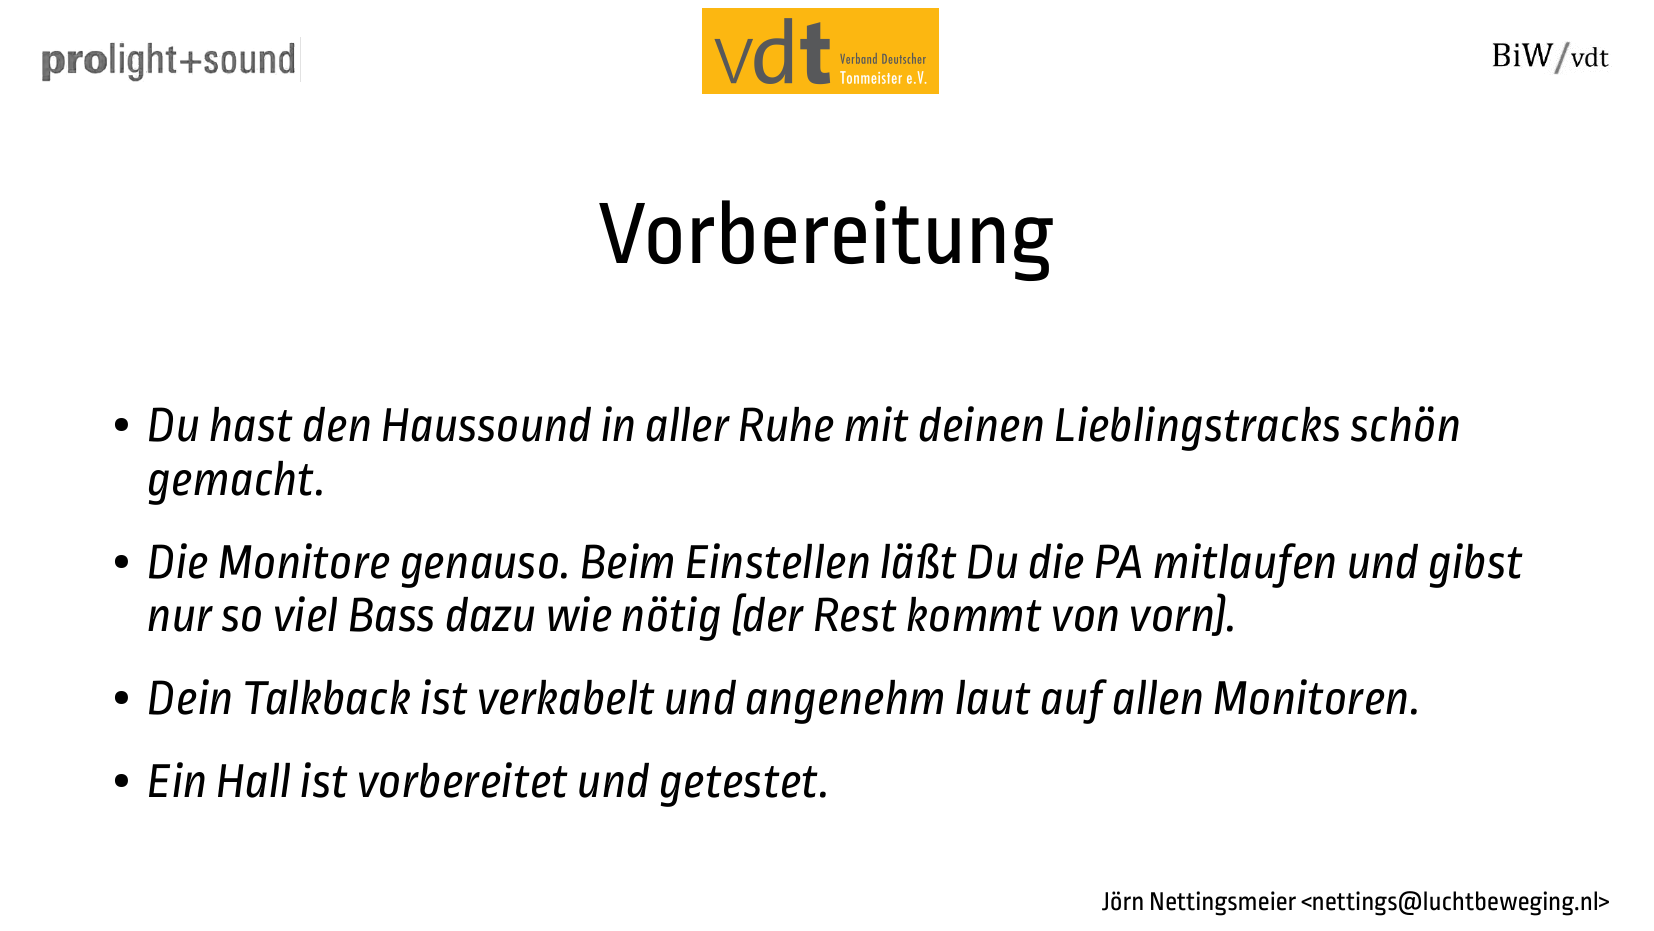

# Vorbereitung
Du hast den Haussound in aller Ruhe mit deinen Lieblingstracks schön gemacht.
Die Monitore genauso. Beim Einstellen läßt Du die PA mitlaufen und gibst nur so viel Bass dazu wie nötig (der Rest kommt von vorn).
Dein Talkback ist verkabelt und angenehm laut auf allen Monitoren.
Ein Hall ist vorbereitet und getestet.